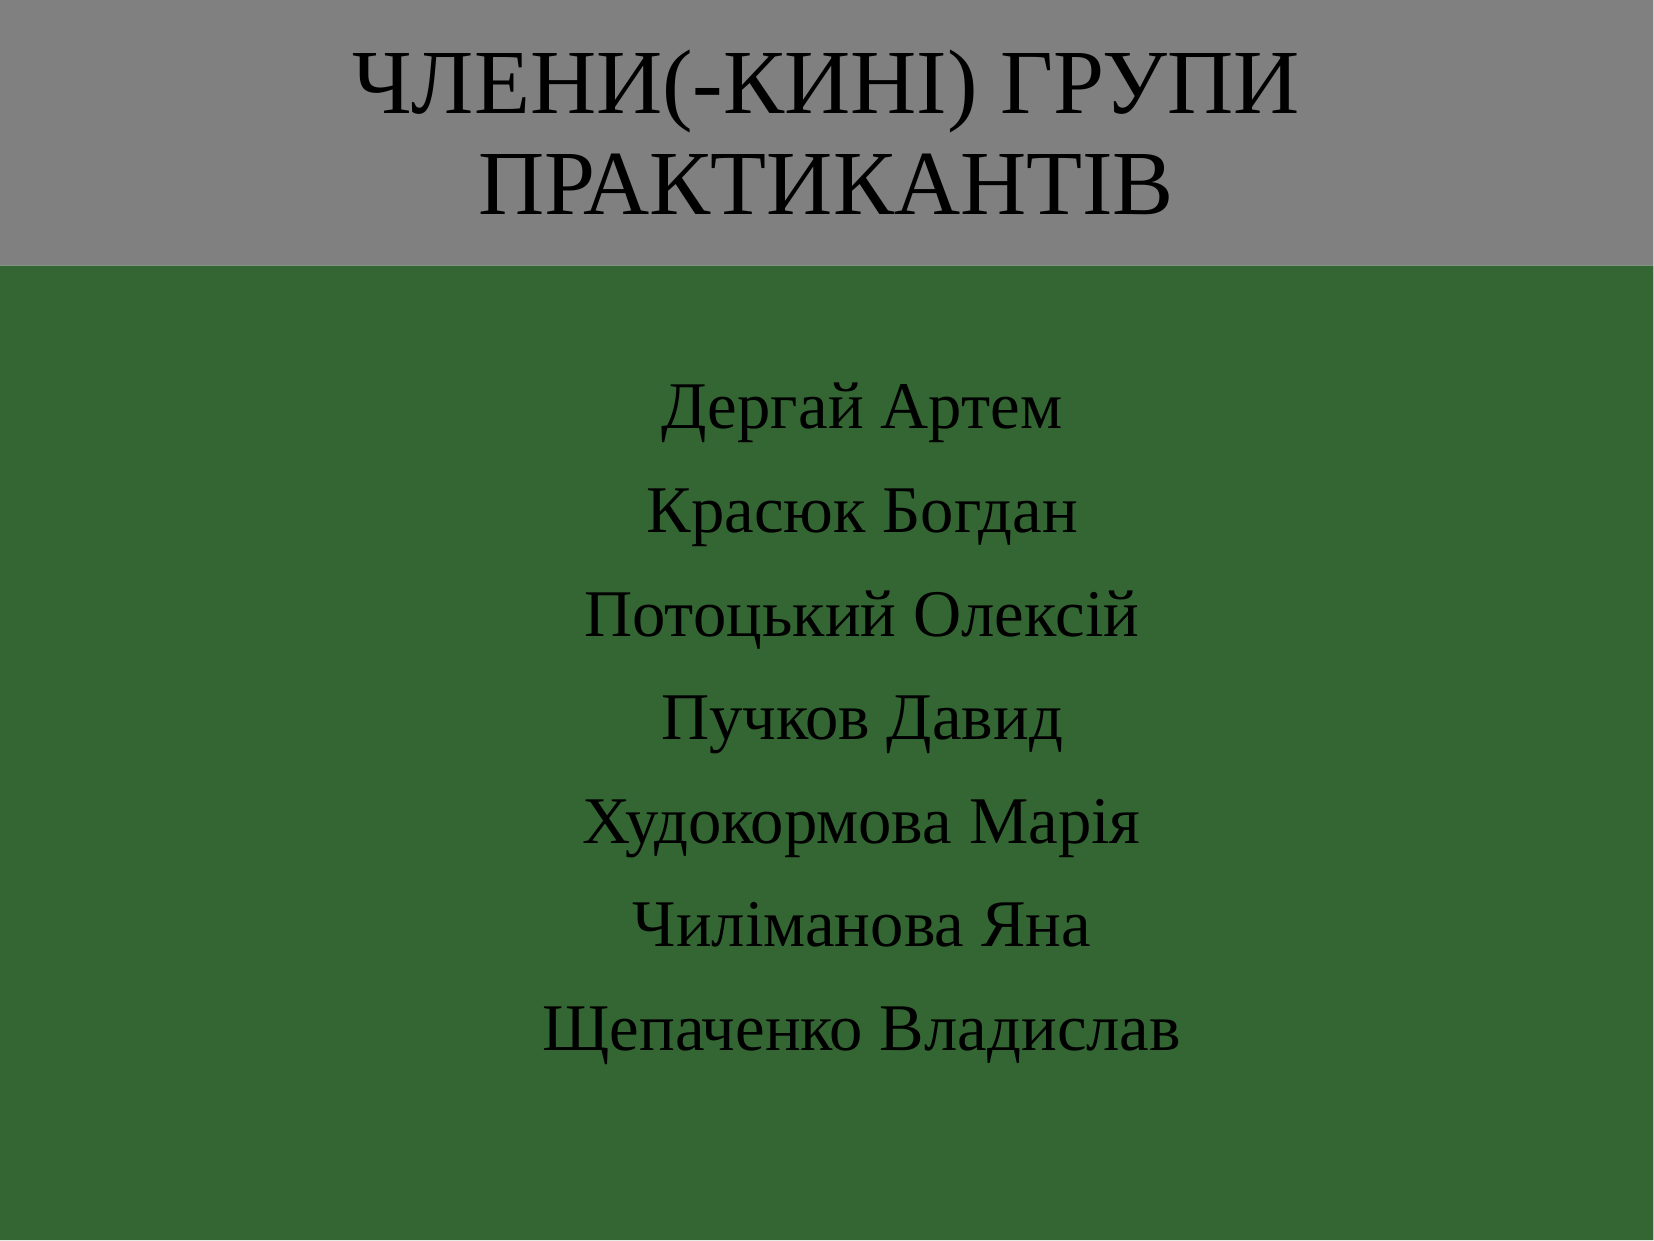

# ЧЛЕНИ(-КИНІ) ГРУПИ ПРАКТИКАНТІВ
Дергай Артем
Красюк Богдан
Потоцький Олексій
Пучков Давид
Худокормова Марія
Чиліманова Яна
Щепаченко Владислав